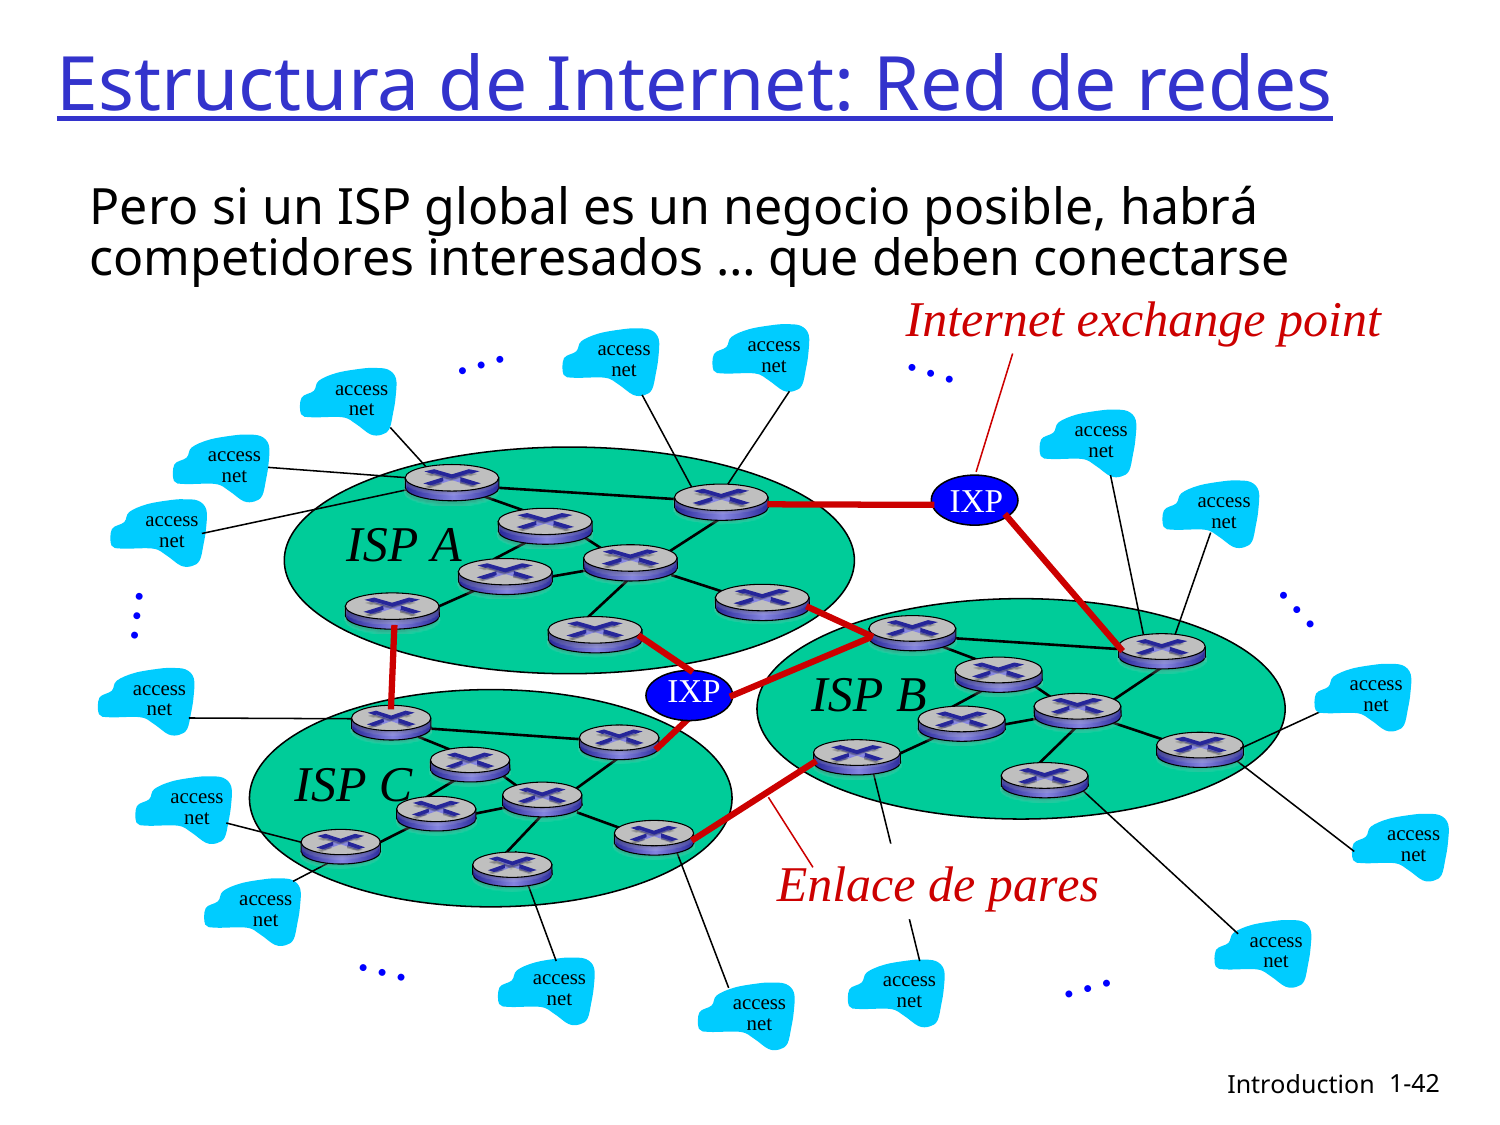

# Estructura de Internet: Red de redes
Pero si un ISP global es un negocio posible, habrá competidores interesados … que deben conectarse
Internet exchange point
…
…
access
net
access
net
access
net
access
net
access
net
IXP
access
net
access
net
ISP A
…
…
IXP
ISP B
access
net
access
net
ISP C
access
net
Enlace de pares
access
net
access
net
access
net
…
access
net
access
net
…
access
net
Introduction